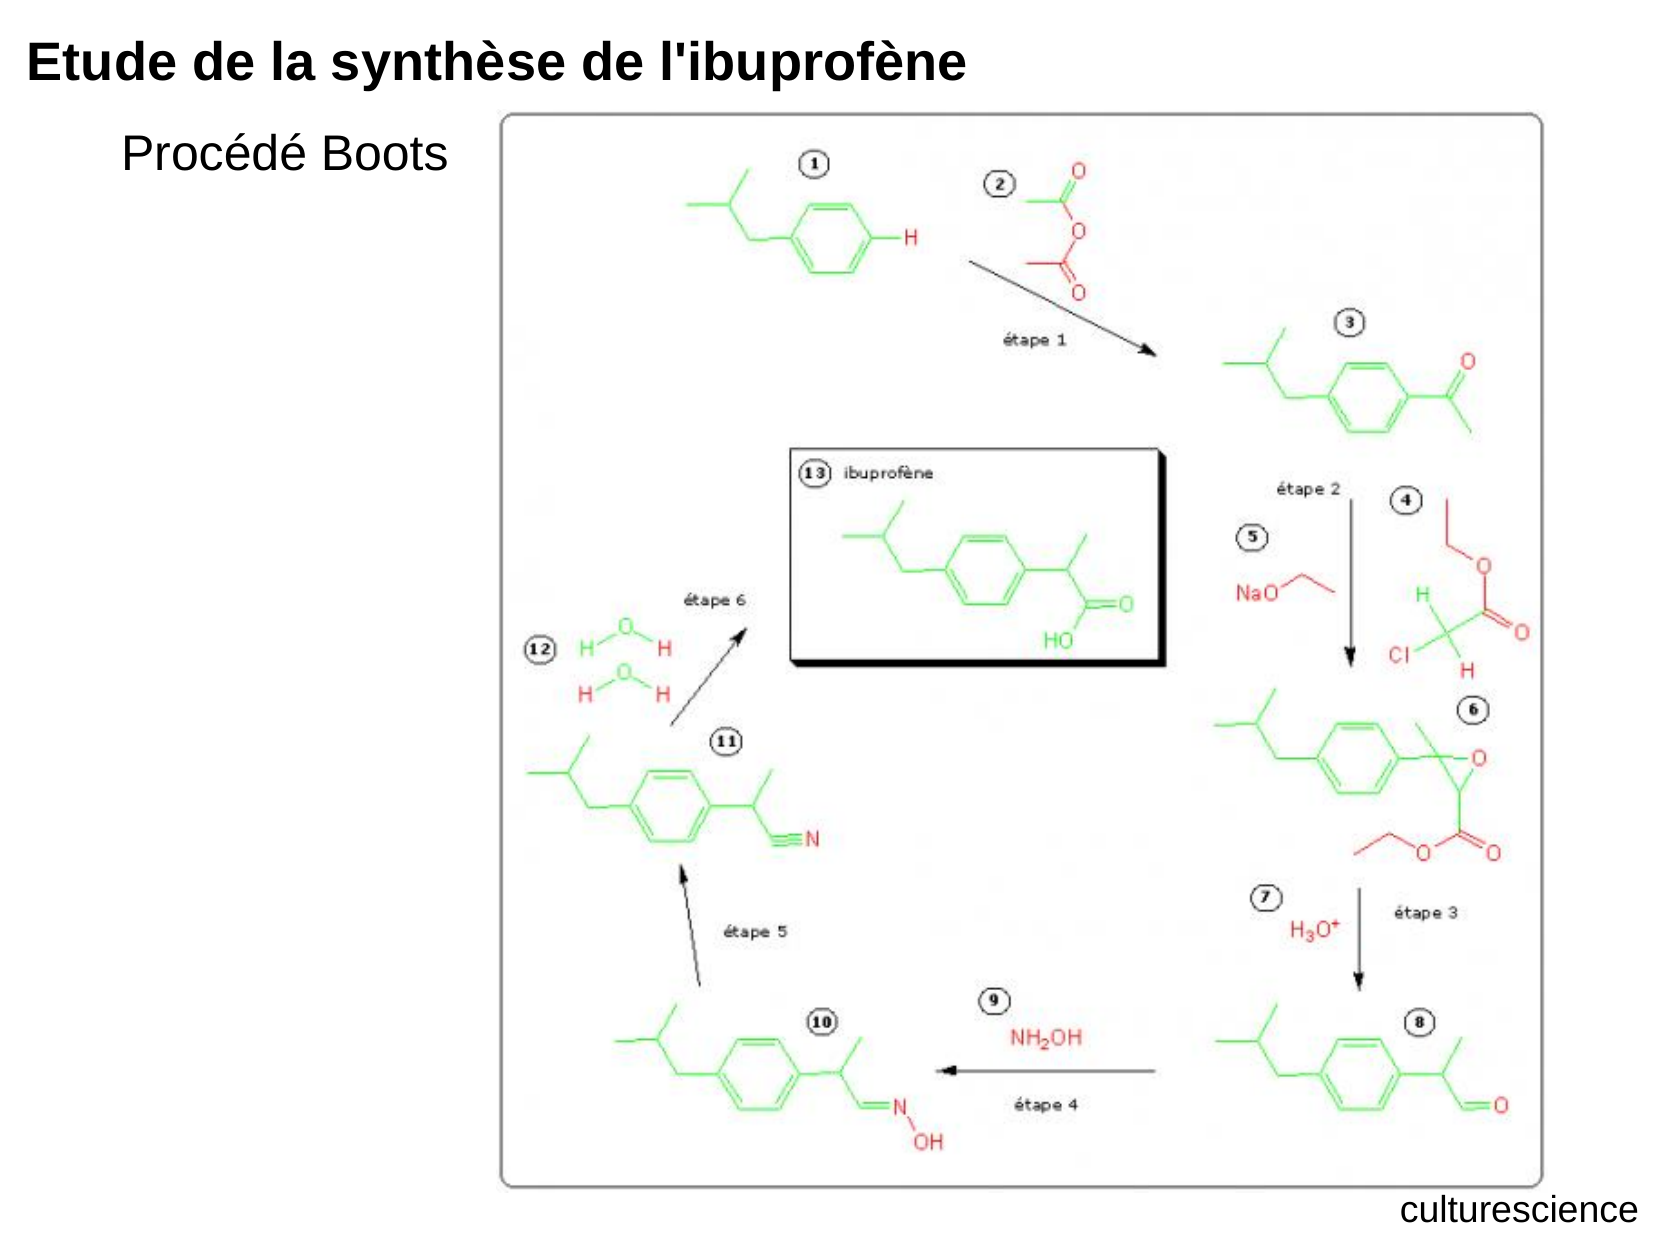

Etude de la synthèse de l'ibuprofène
Procédé Boots
culturescience